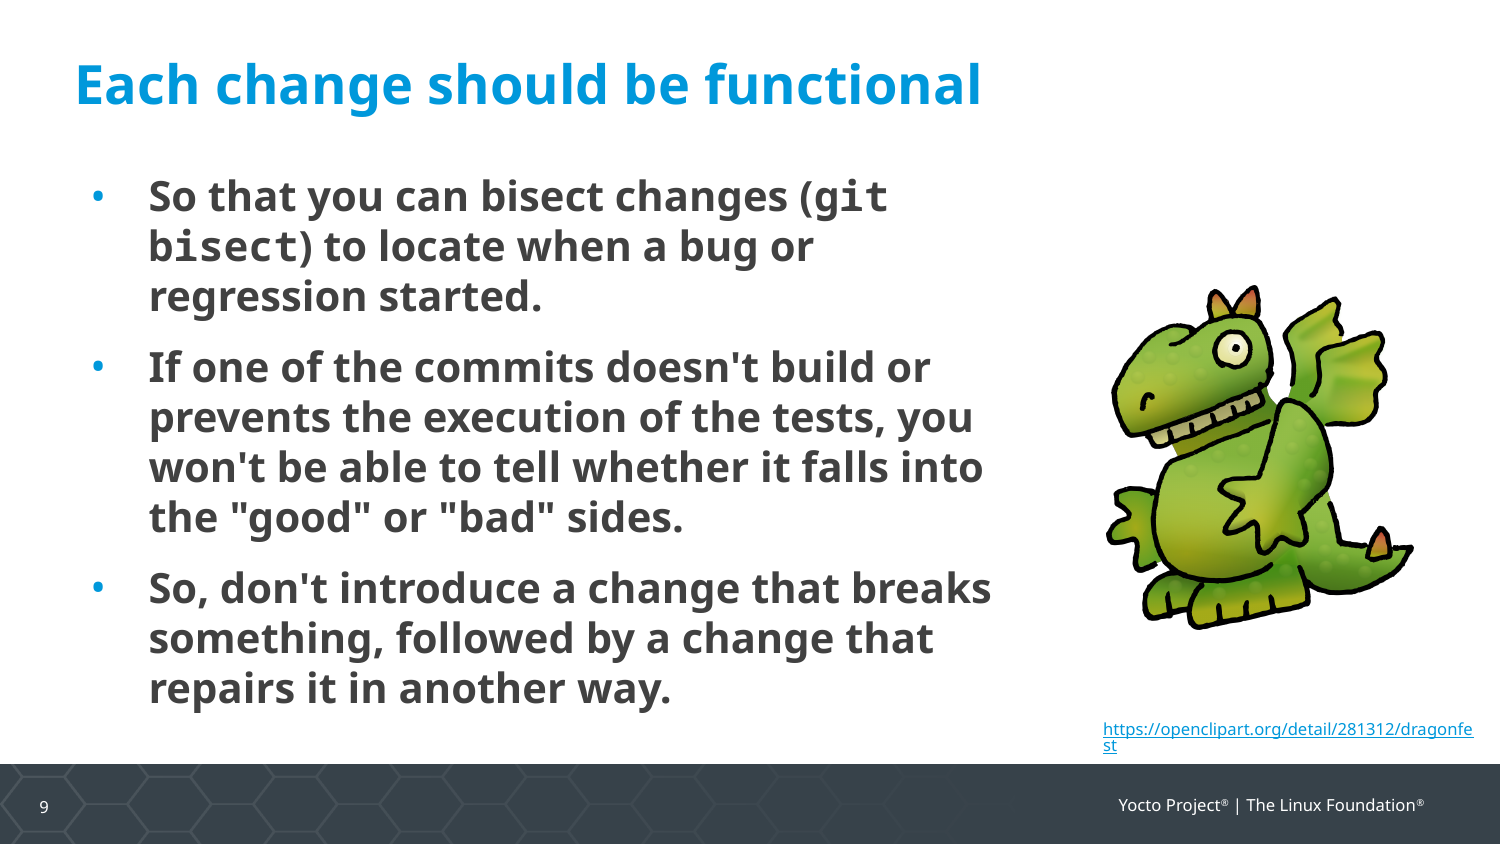

# Each change should be functional
So that you can bisect changes (git bisect) to locate when a bug or regression started.
If one of the commits doesn't build or prevents the execution of the tests, you won't be able to tell whether it falls into the "good" or "bad" sides.
So, don't introduce a change that breaks something, followed by a change that repairs it in another way.
https://openclipart.org/detail/281312/dragonfest